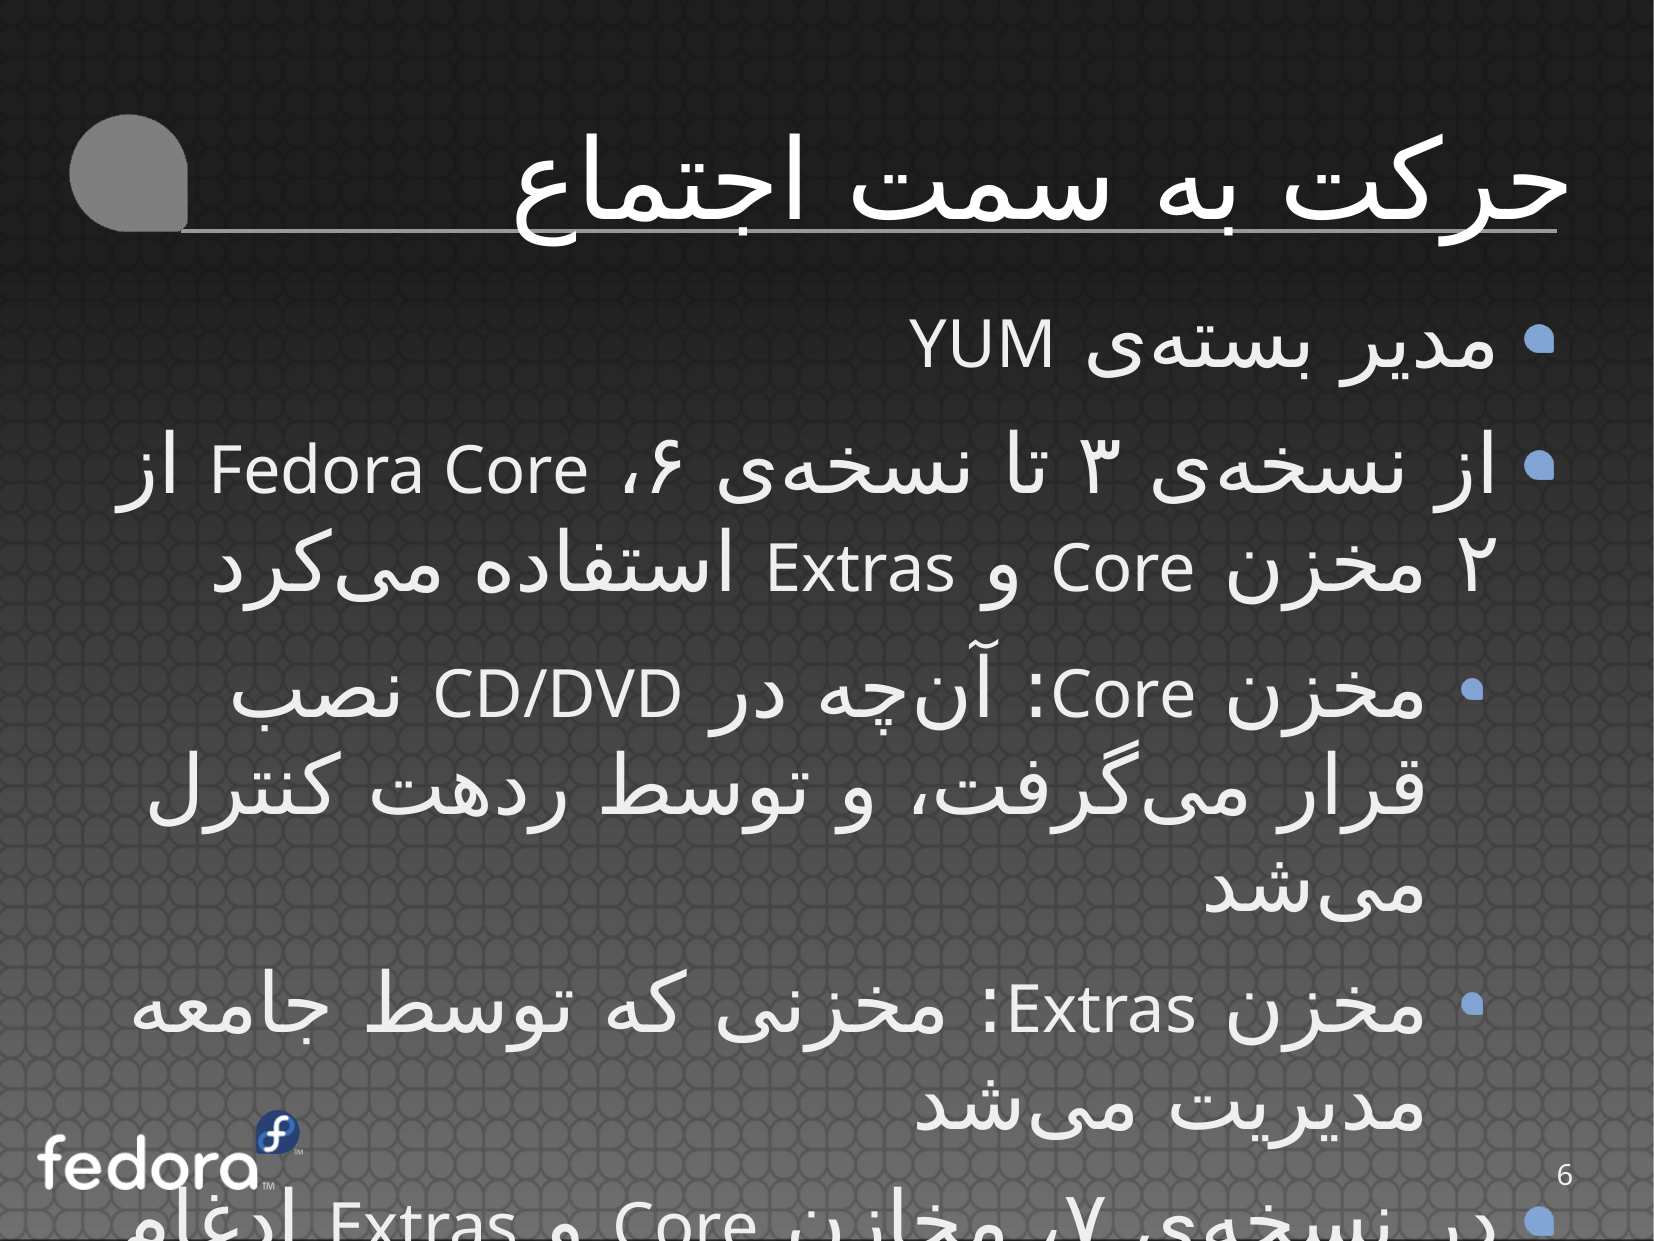

# حرکت به سمت اجتماع
مدیر بسته‌ی YUM
از نسخه‌ی ۳ تا نسخه‌ی ۶، Fedora Core از ۲ مخزن Core و Extras استفاده می‌کرد
مخزن Core: آن‌چه در CD/DVD نصب قرار می‌گرفت، و توسط ردهت کنترل می‌شد
مخزن Extras: مخزنی که توسط جامعه مدیریت می‌شد
در نسخه‌ی ۷، مخازن Core و Extras ادغام شدند و نام توزیع هم از Fedora Core به Fedora تغییر کرد